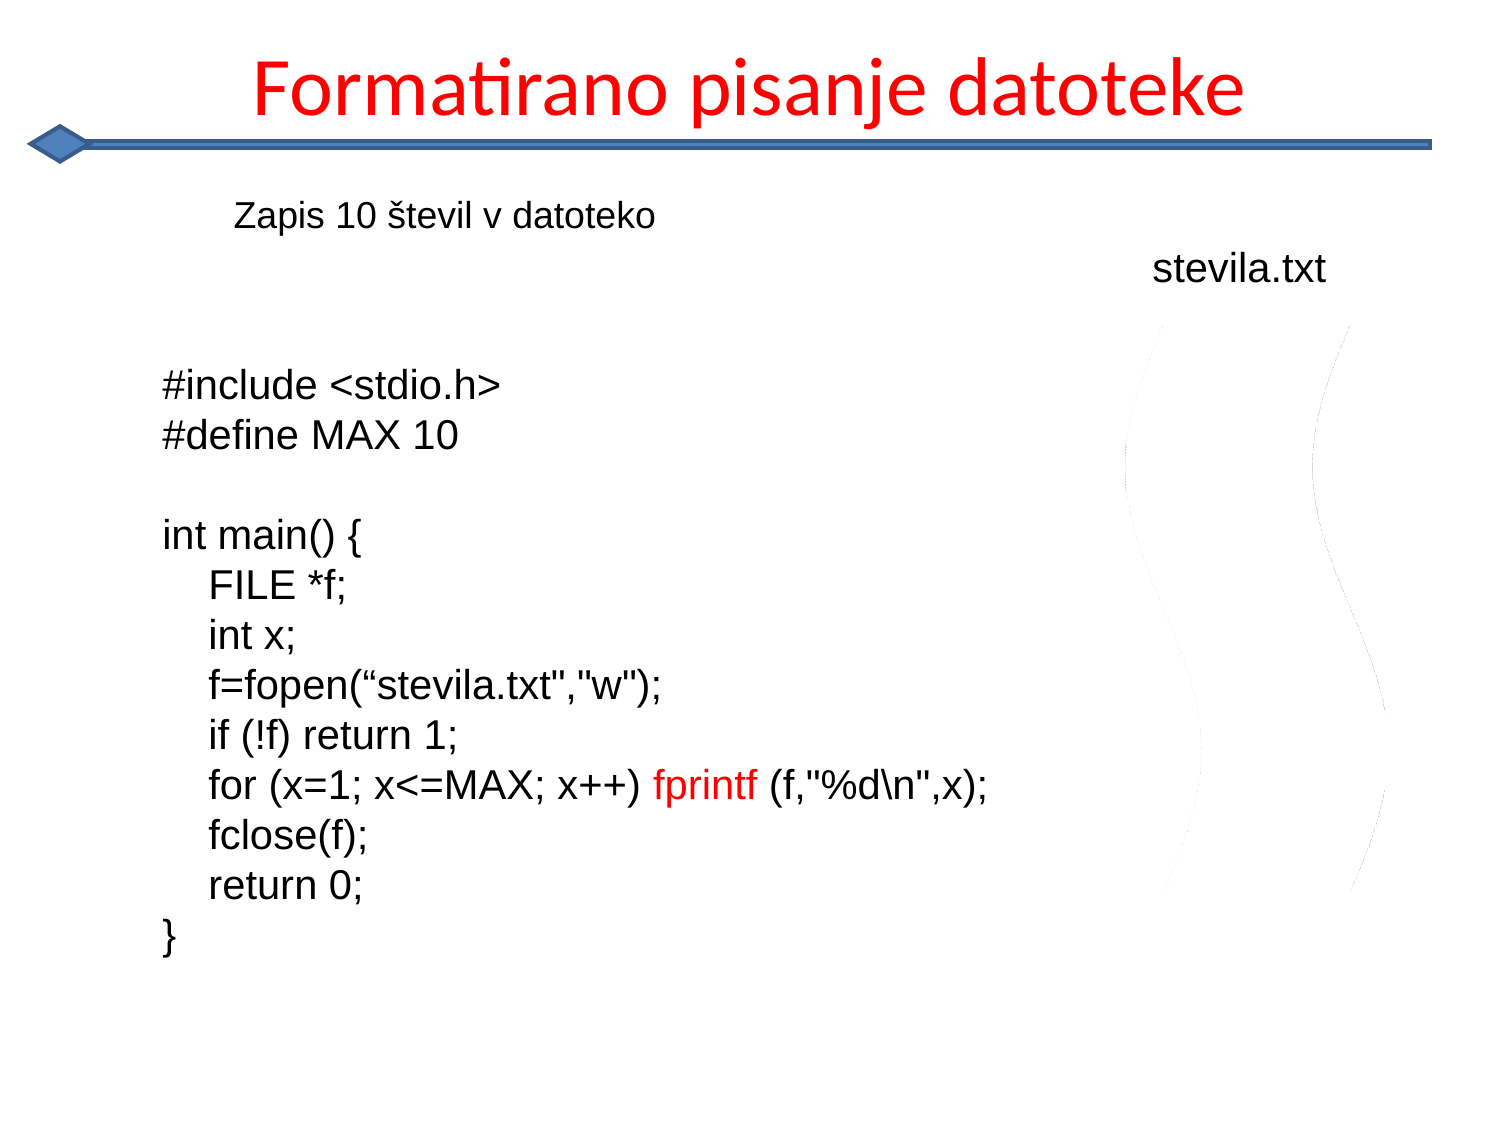

# Formatirano pisanje datoteke
Zapis 10 števil v datoteko
stevila.txt
#include <stdio.h>
#define MAX 10
int main() {
 FILE *f;
 int x;
 f=fopen(“stevila.txt","w");
 if (!f) return 1;
 for (x=1; x<=MAX; x++) fprintf (f,"%d\n",x);
 fclose(f);
 return 0;
}